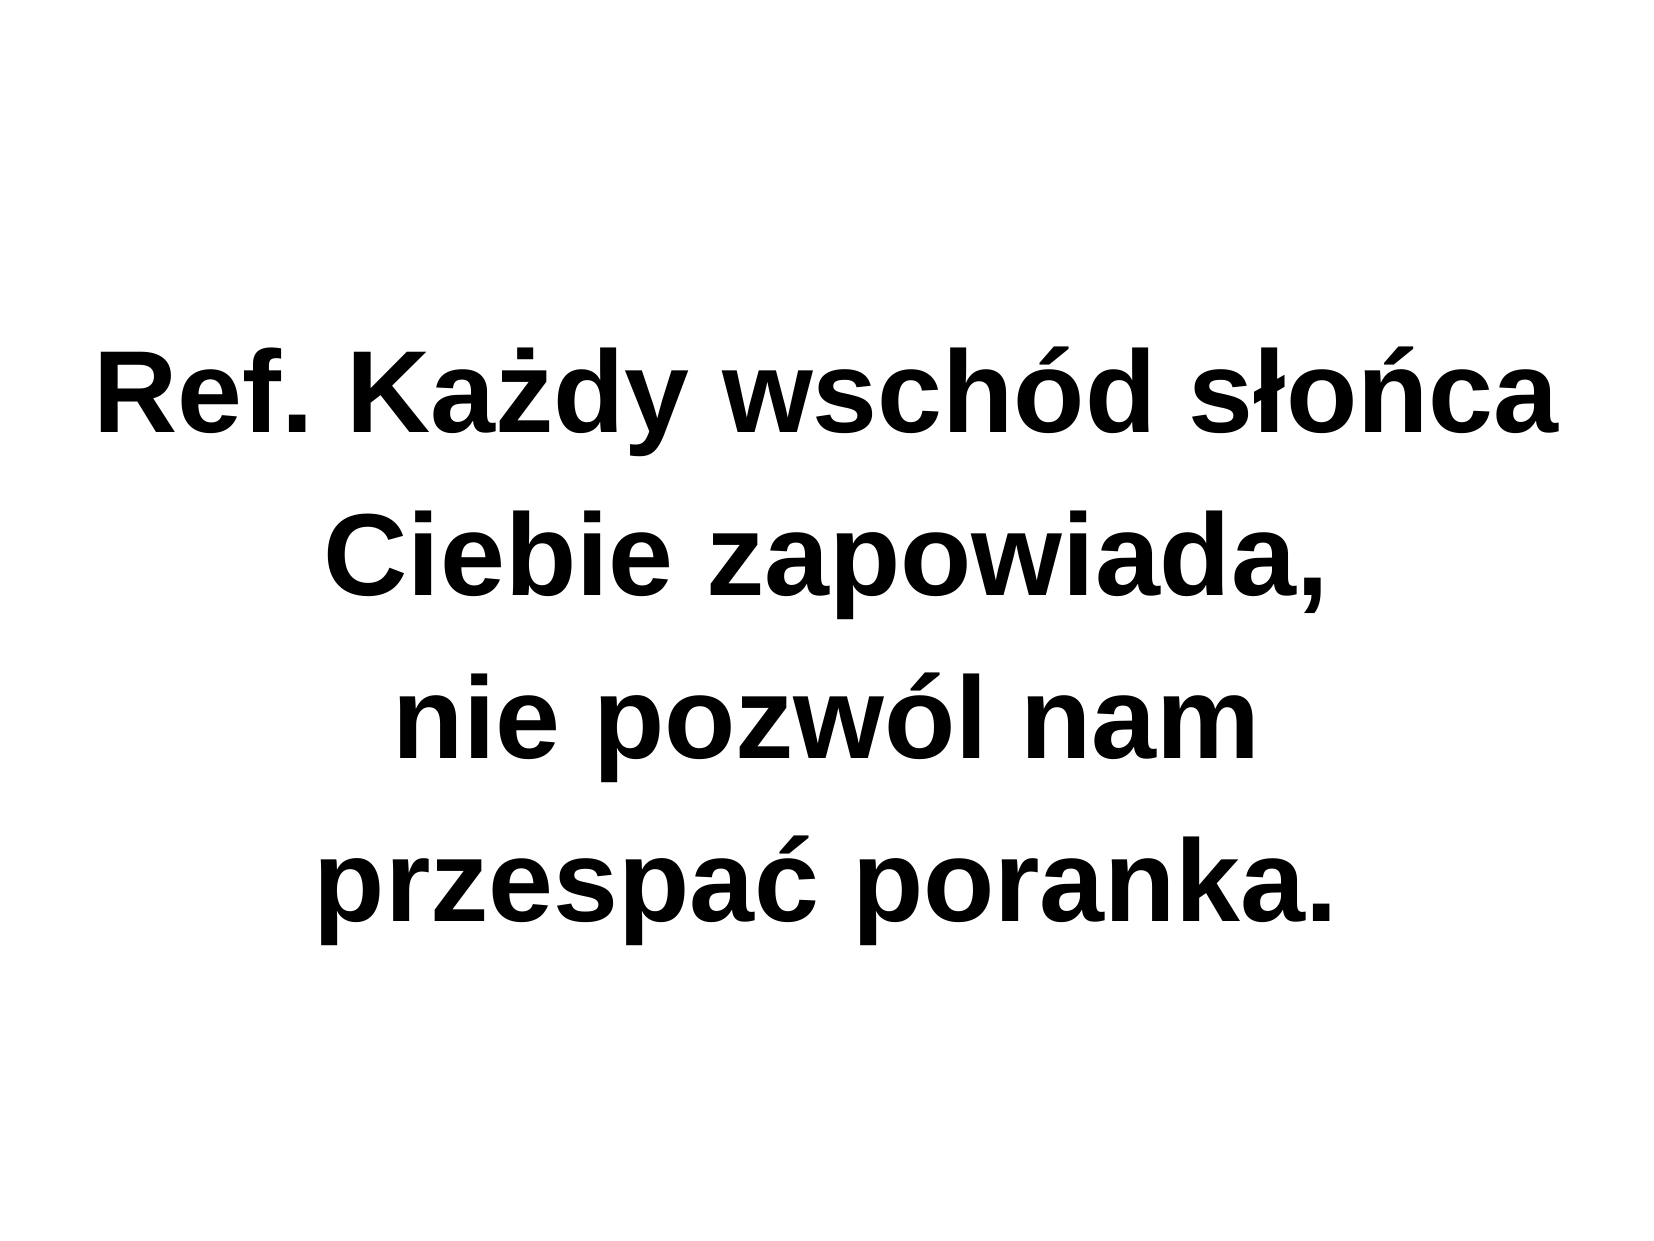

# Ref. Każdy wschód słońca
Ciebie zapowiada,
nie pozwól nam
przespać poranka.